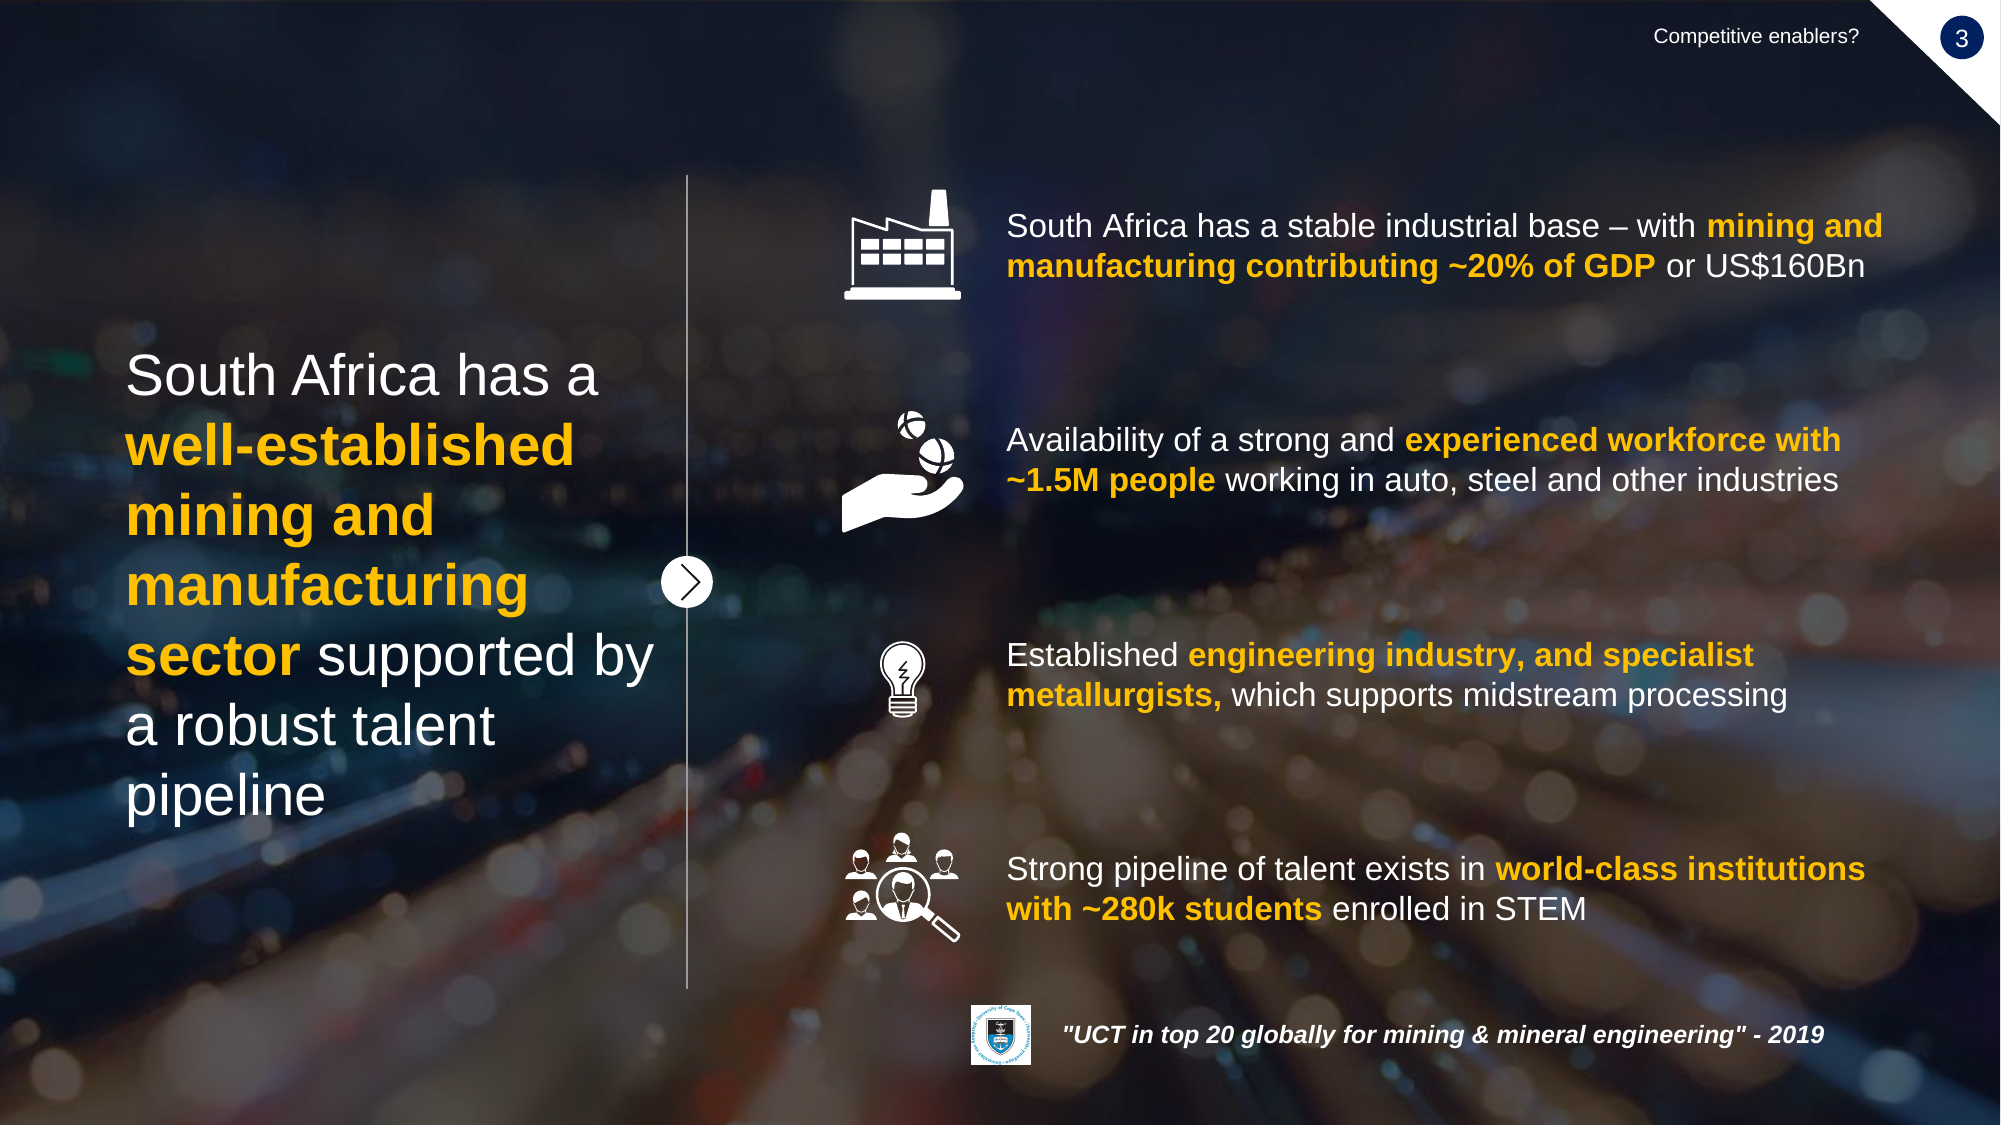

Competitive enablers?
3
South Africa has a stable industrial base – with mining and manufacturing contributing ~20% of GDP or US$160Bn
South Africa has a well-established mining and manufacturing sector supported by a robust talent pipeline
Availability of a strong and experienced workforce with ~1.5M people working in auto, steel and other industries
Established engineering industry, and specialist metallurgists, which supports midstream processing
Strong pipeline of talent exists in world-class institutions with ~280k students enrolled in STEM
"UCT in top 20 globally for mining & mineral engineering" - 2019